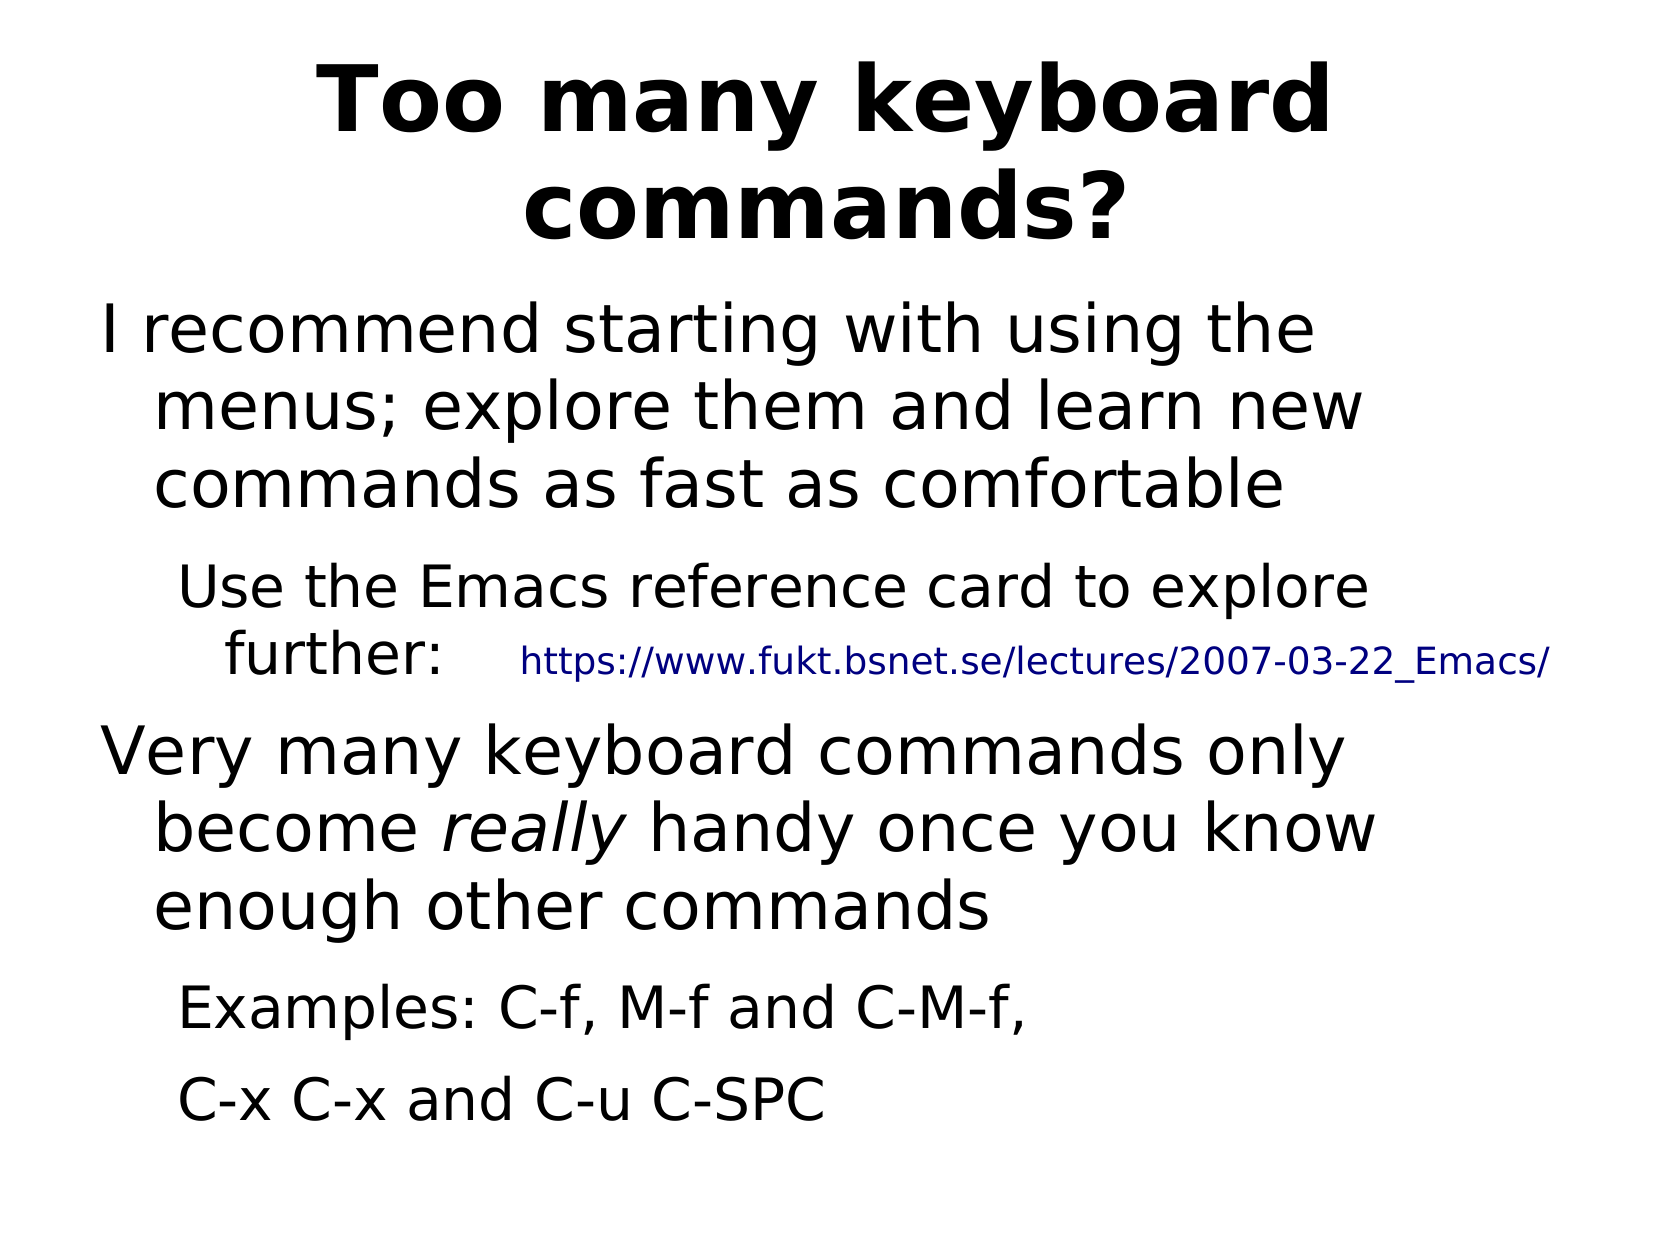

# Too many keyboard commands?
I recommend starting with using the menus; explore them and learn new commands as fast as comfortable
Use the Emacs reference card to explore further:		https://www.fukt.bsnet.se/lectures/2007-03-22_Emacs/
Very many keyboard commands only become really handy once you know enough other commands
Examples: C-f, M-f and C-M-f,
C-x C-x and C-u C-SPC